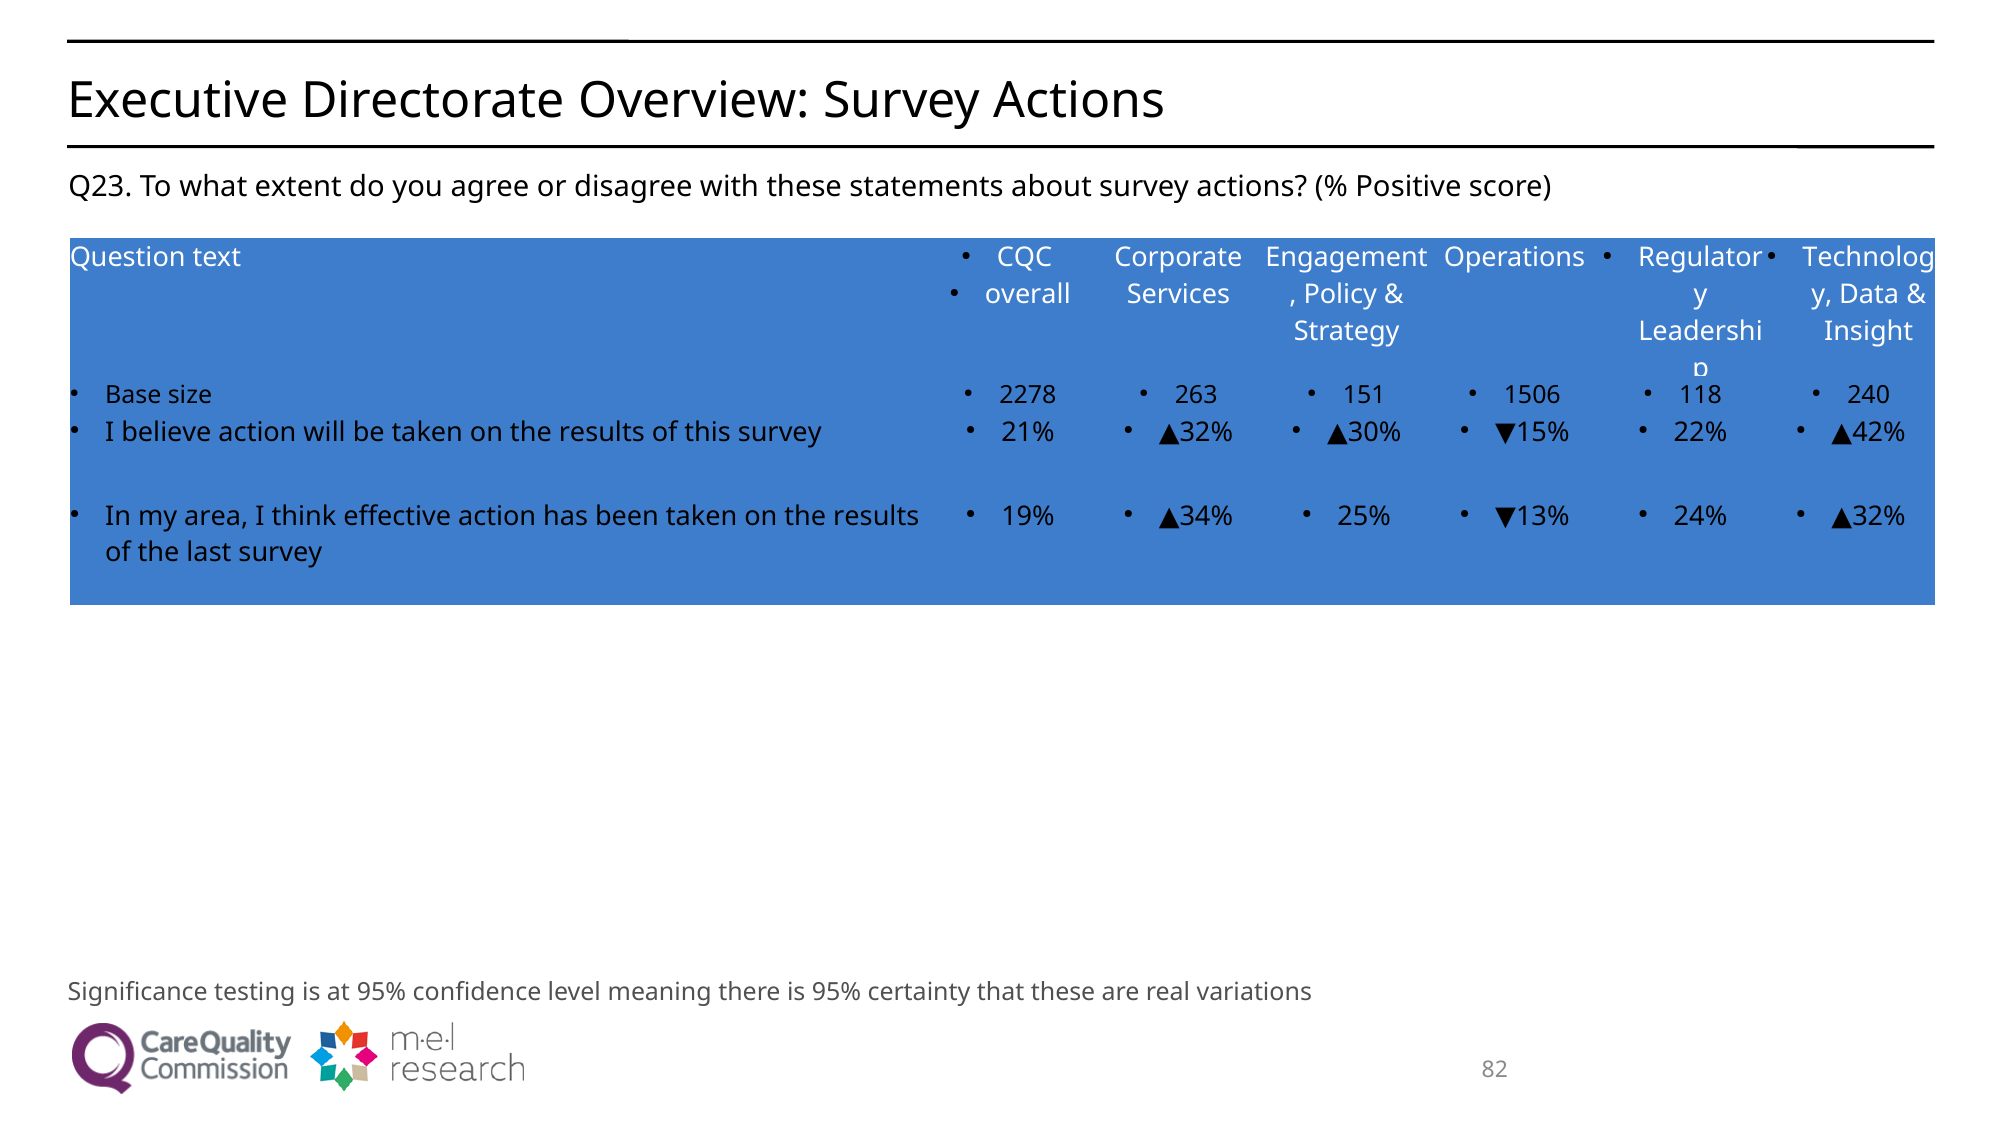

# Executive Directorate Overview: Survey Actions
Q23. To what extent do you agree or disagree with these statements about survey actions? (% Positive score)
| Question text | CQC overall | Corporate Services | Engagement, Policy & Strategy | Operations | Regulatory Leadership | Technology, Data & Insight |
| --- | --- | --- | --- | --- | --- | --- |
| Base size | 2278 | 263 | 151 | 1506 | 118 | 240 |
| I believe action will be taken on the results of this survey | 21% | ▲32% | ▲30% | ▼15% | 22% | ▲42% |
| In my area, I think effective action has been taken on the results of the last survey | 19% | ▲34% | 25% | ▼13% | 24% | ▲32% |
Significance testing is at 95% confidence level meaning there is 95% certainty that these are real variations